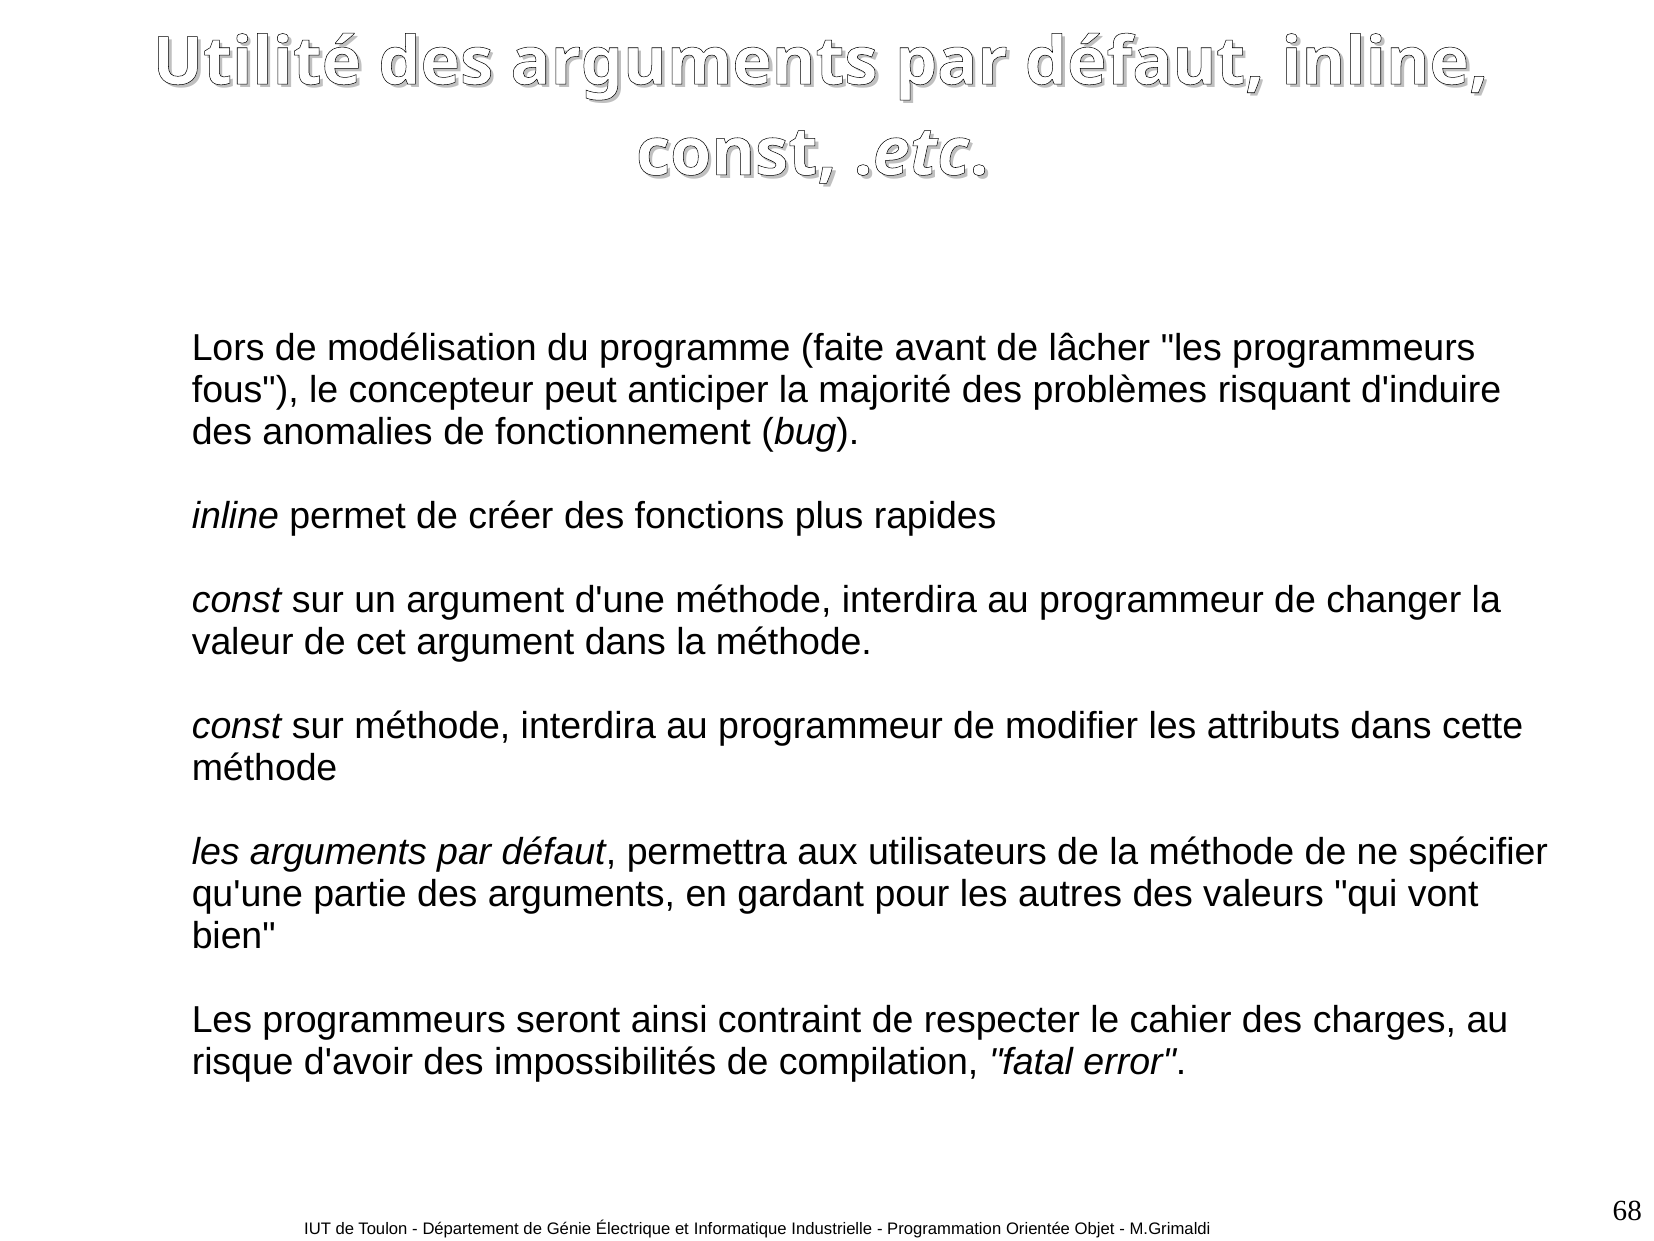

# Utilité des arguments par défaut, inline, const, .etc.
Lors de modélisation du programme (faite avant de lâcher "les programmeurs fous"), le concepteur peut anticiper la majorité des problèmes risquant d'induire des anomalies de fonctionnement (bug).
inline permet de créer des fonctions plus rapides
const sur un argument d'une méthode, interdira au programmeur de changer la valeur de cet argument dans la méthode.
const sur méthode, interdira au programmeur de modifier les attributs dans cette méthode
les arguments par défaut, permettra aux utilisateurs de la méthode de ne spécifier qu'une partie des arguments, en gardant pour les autres des valeurs "qui vont bien"
Les programmeurs seront ainsi contraint de respecter le cahier des charges, au risque d'avoir des impossibilités de compilation, "fatal error".